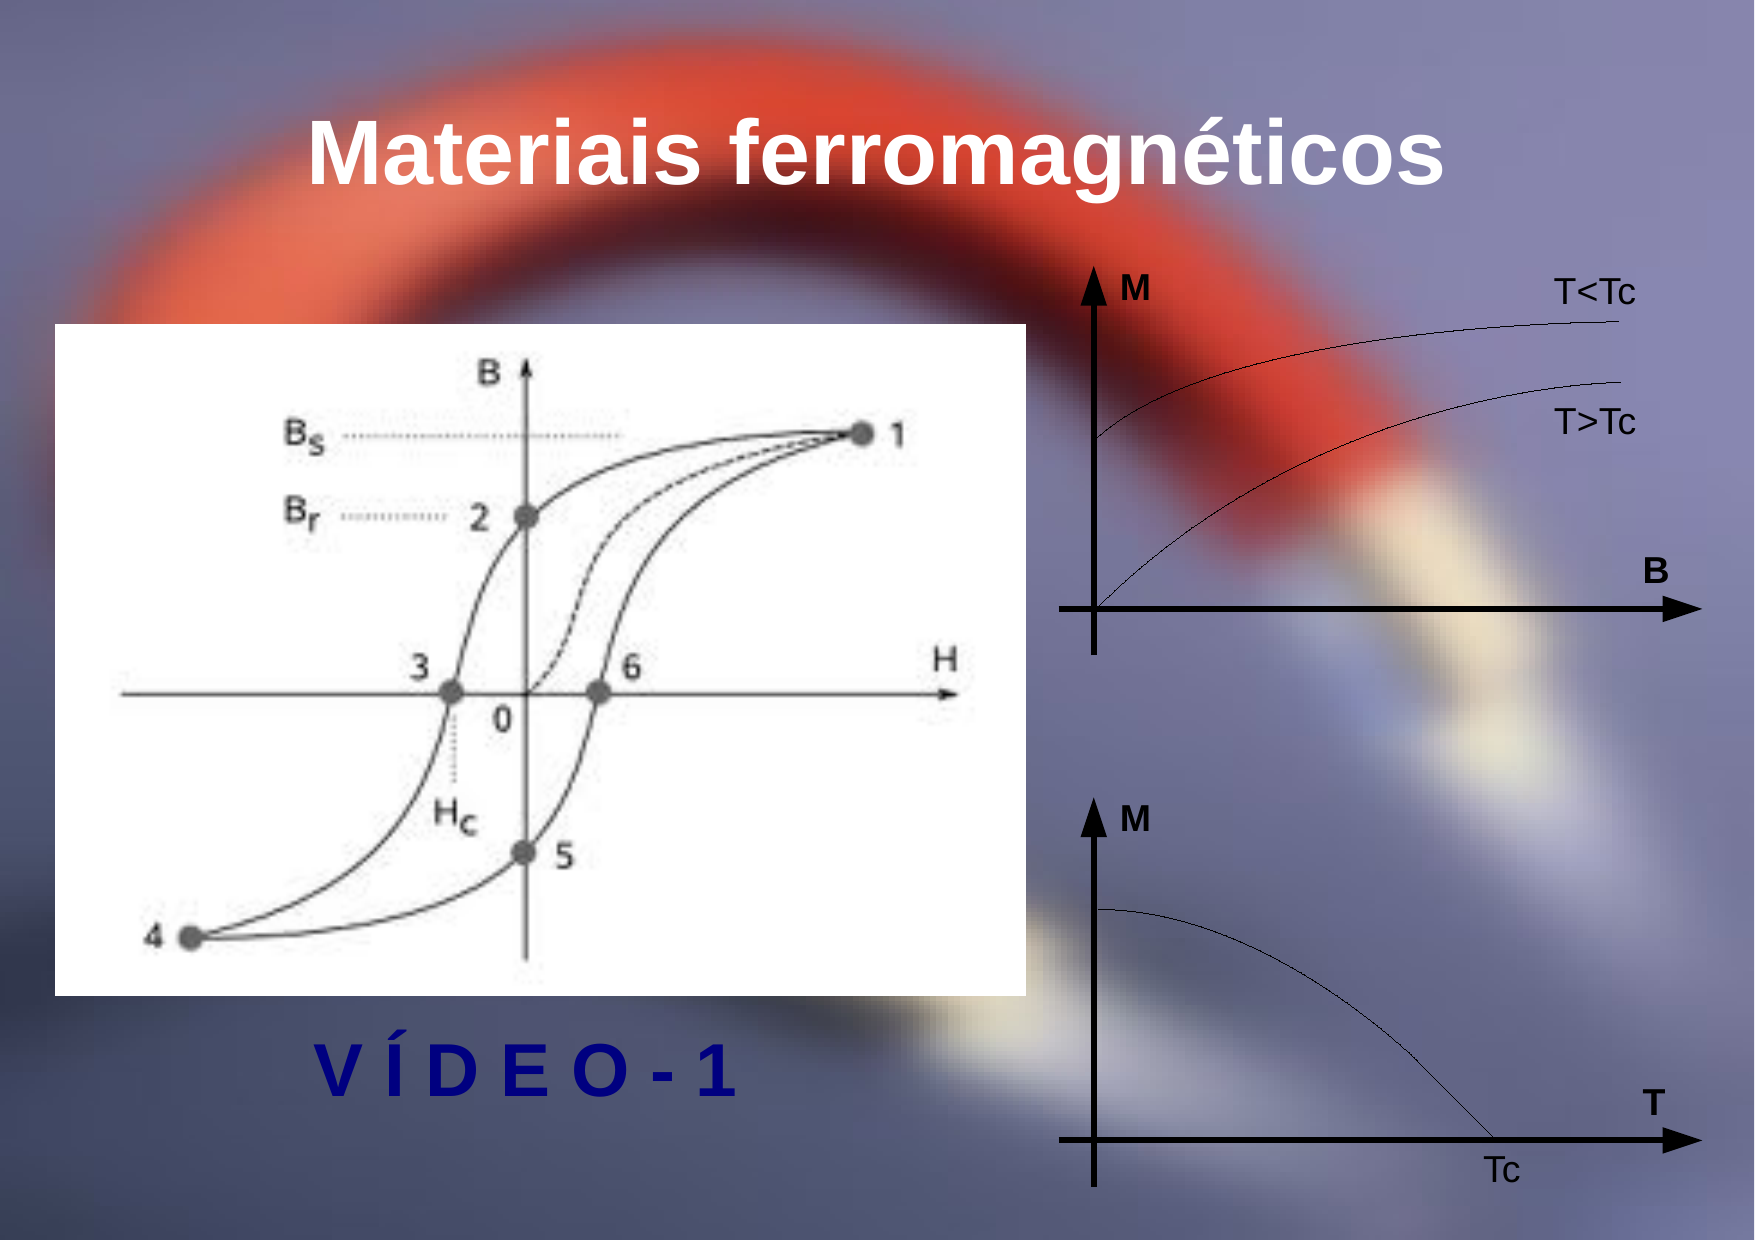

# Materiais ferromagnéticos
M
T<Tc
T>Tc
B
M
V Í D E O - 1
T
Tc